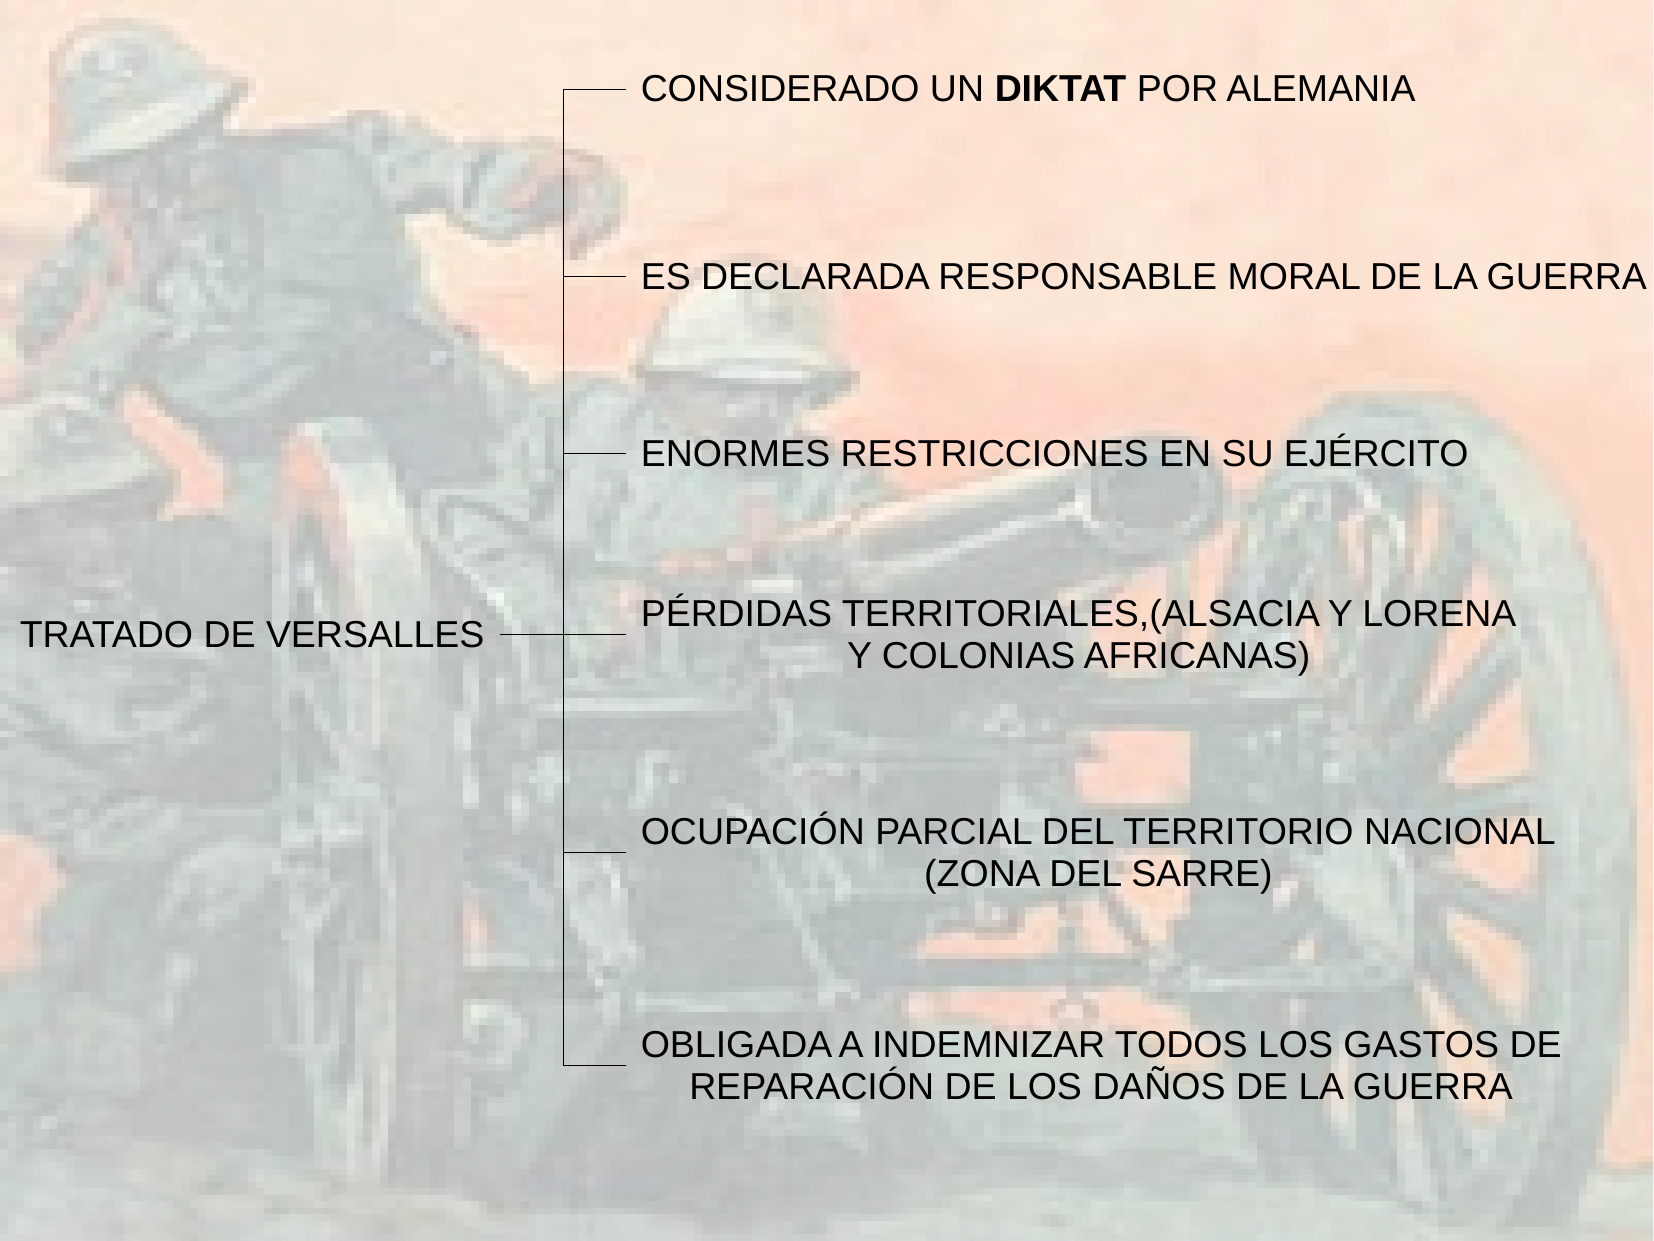

CONSIDERADO UN DIKTAT POR ALEMANIA
ES DECLARADA RESPONSABLE MORAL DE LA GUERRA
ENORMES RESTRICCIONES EN SU EJÉRCITO
PÉRDIDAS TERRITORIALES,(ALSACIA Y LORENA
Y COLONIAS AFRICANAS)
TRATADO DE VERSALLES
OCUPACIÓN PARCIAL DEL TERRITORIO NACIONAL
(ZONA DEL SARRE)
OBLIGADA A INDEMNIZAR TODOS LOS GASTOS DE
REPARACIÓN DE LOS DAÑOS DE LA GUERRA